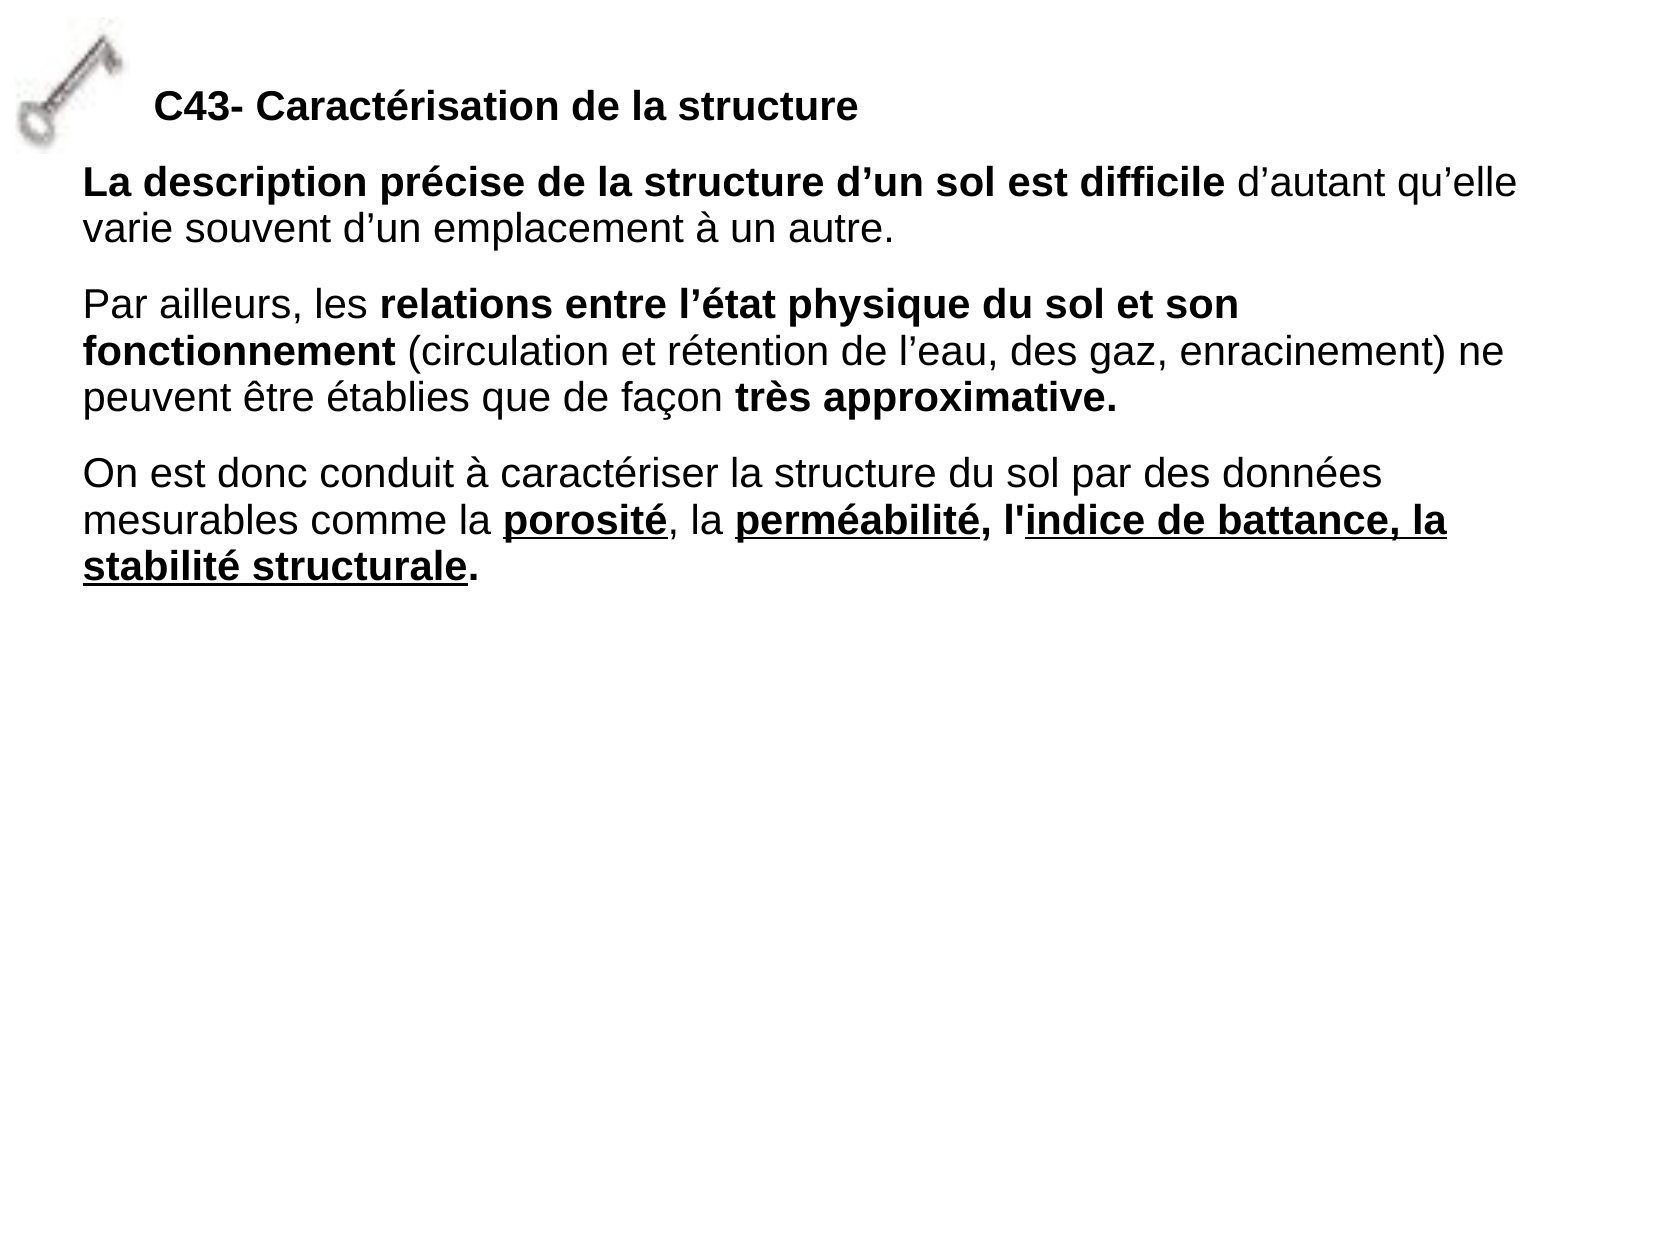

# C43- Caractérisation de la structure
La description précise de la structure d’un sol est difficile d’autant qu’elle varie souvent d’un emplacement à un autre.
Par ailleurs, les relations entre l’état physique du sol et son fonctionnement (circulation et rétention de l’eau, des gaz, enracinement) ne peuvent être établies que de façon très approximative.
On est donc conduit à caractériser la structure du sol par des données mesurables comme la porosité, la perméabilité, l'indice de battance, la stabilité structurale.